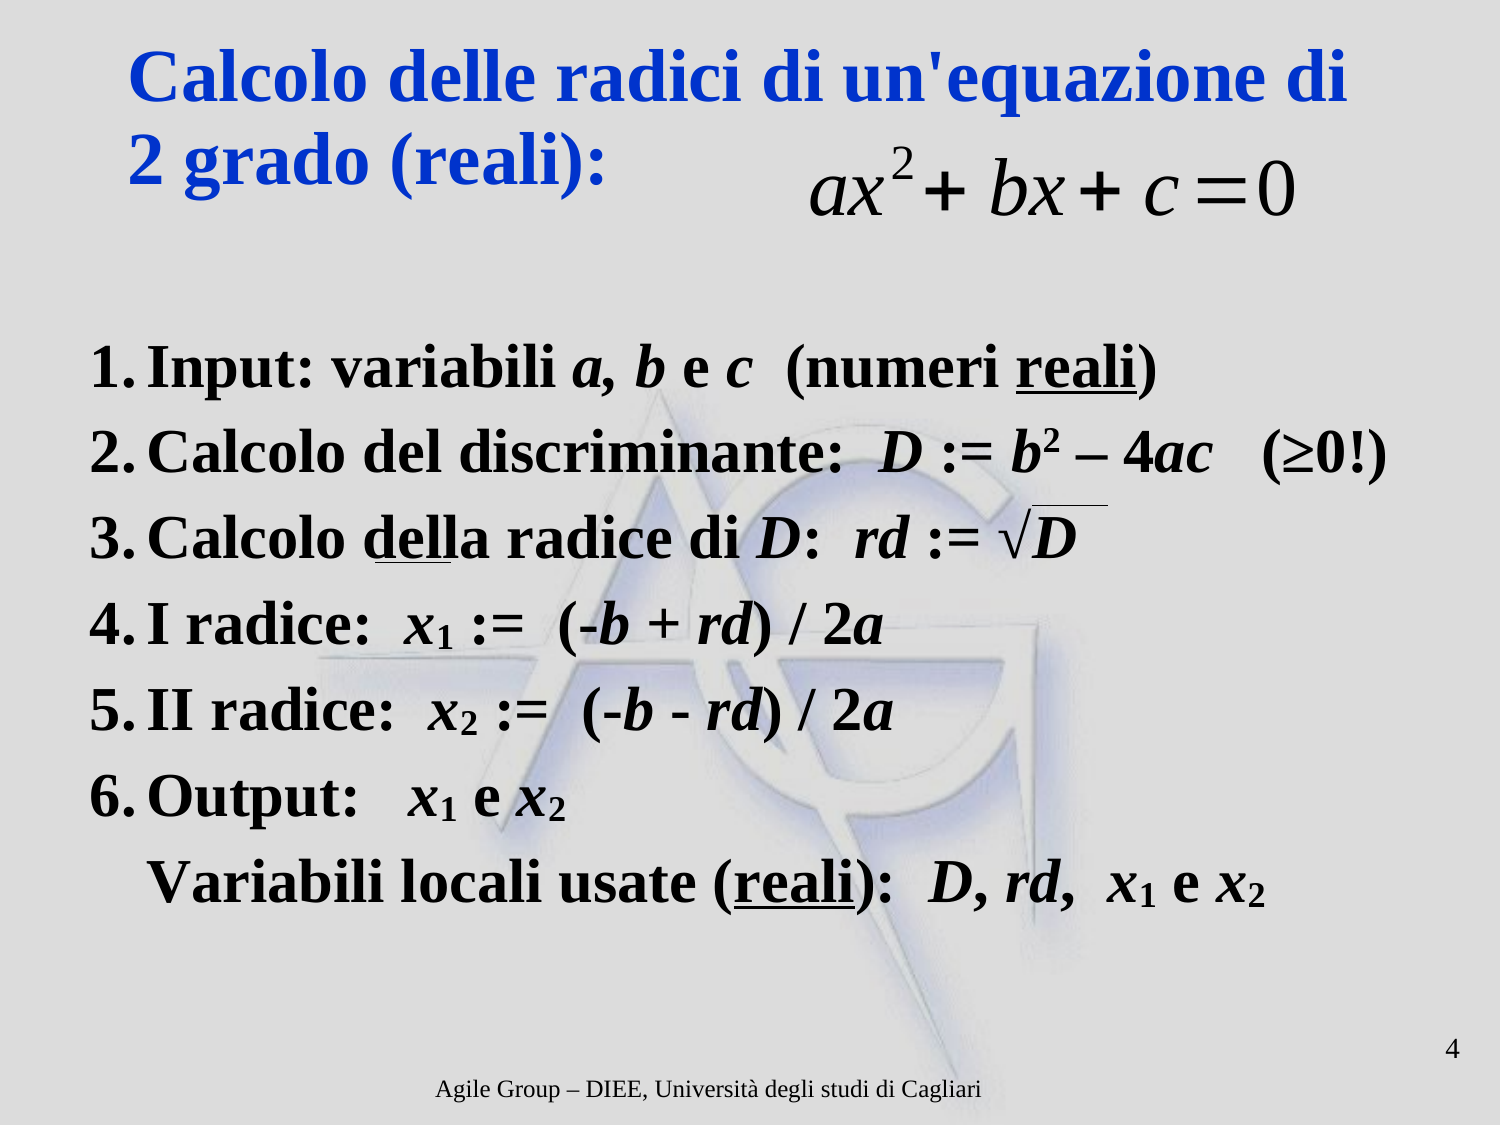

# Calcolo delle radici di un'equazione di 2 grado (reali):
Input: variabili a, b e c (numeri reali)
Calcolo del discriminante: D := b2 – 4ac (≥0!)
Calcolo della radice di D: rd := √D
I radice: x1 := (-b + rd) / 2a
II radice: x2 := (-b - rd) / 2a
Output: x1 e x2
Variabili locali usate (reali): D, rd, x1 e x2
4